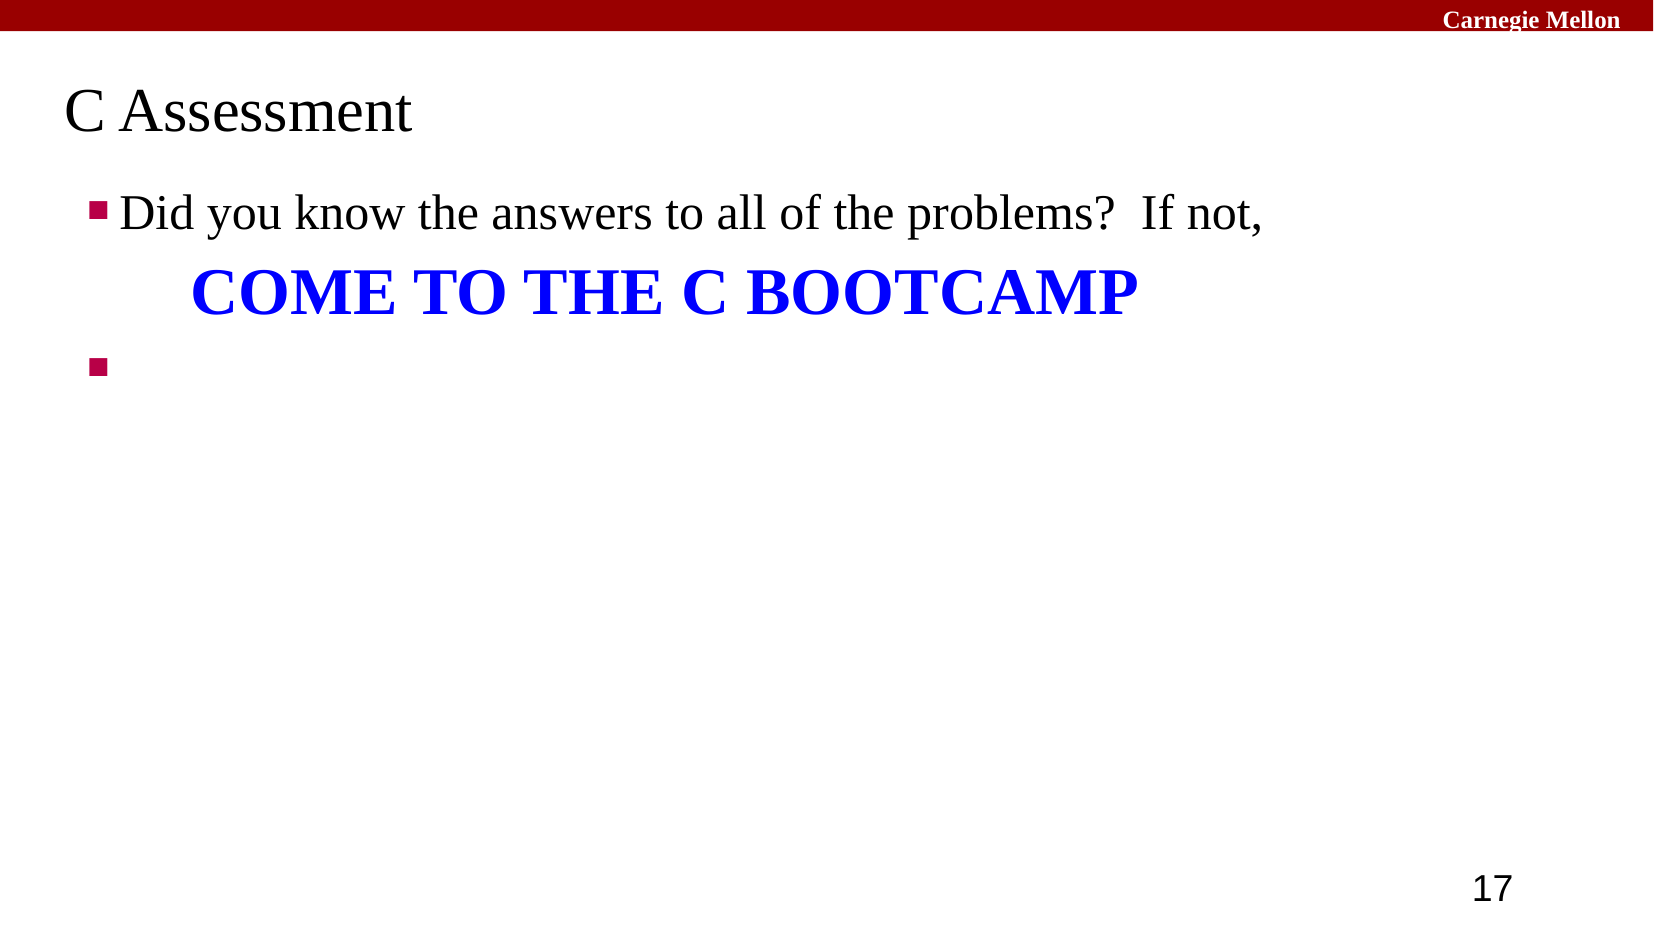

# C Assessment
Did you know the answers to all of the problems? If not,
COME TO THE C BOOTCAMP